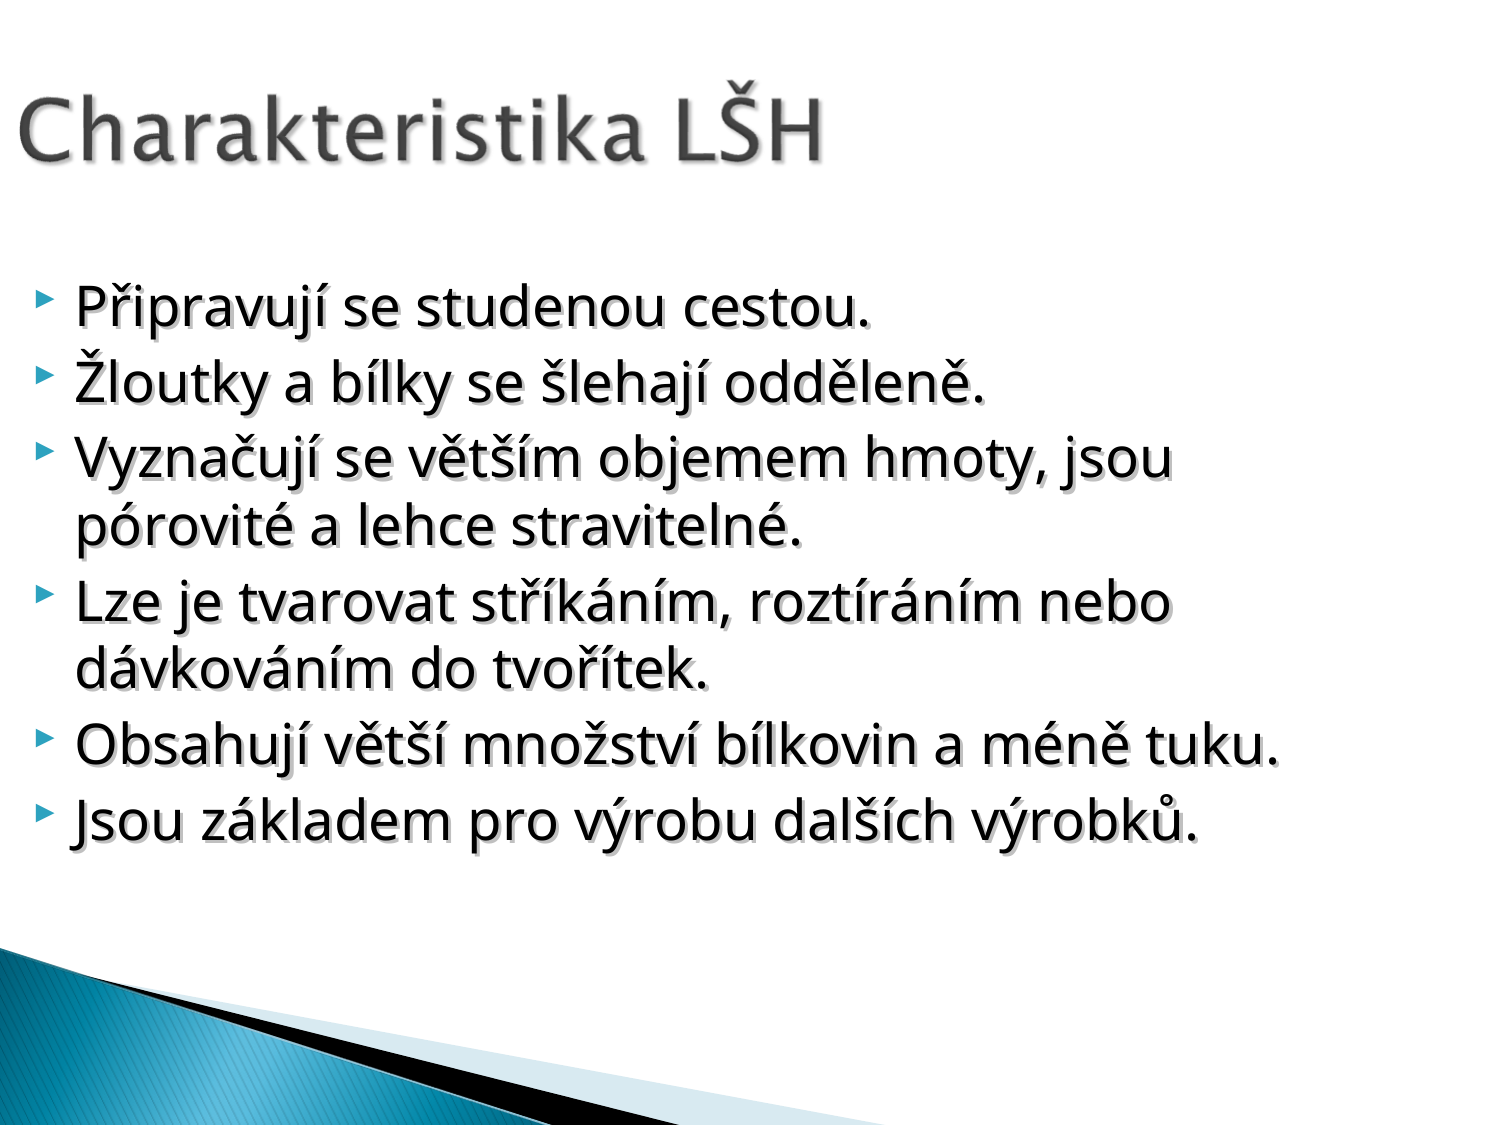

Připravují se studenou cestou.
Žloutky a bílky se šlehají odděleně.
Vyznačují se větším objemem hmoty, jsou pórovité a lehce stravitelné.
Lze je tvarovat stříkáním, roztíráním nebo dávkováním do tvořítek.
Obsahují větší množství bílkovin a méně tuku.
Jsou základem pro výrobu dalších výrobků.